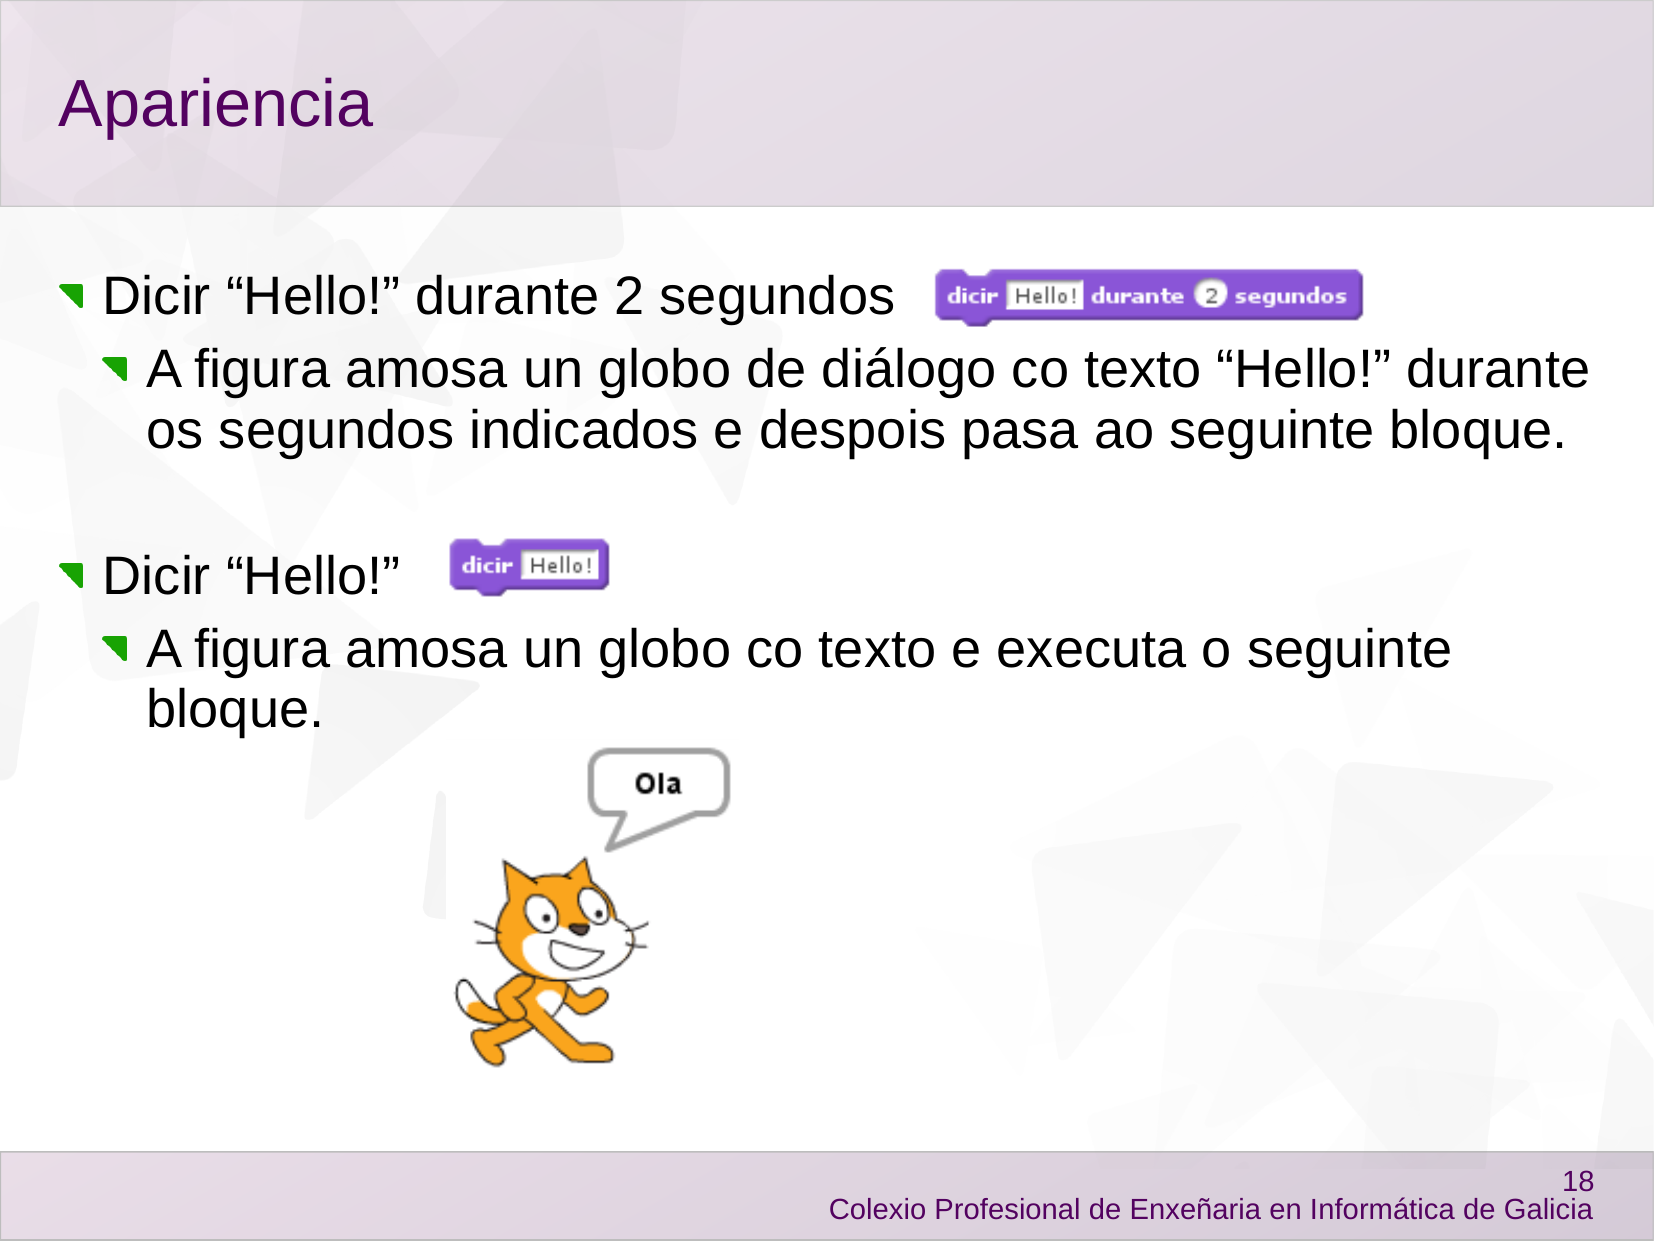

# Apariencia
Dicir “Hello!” durante 2 segundos
A figura amosa un globo de diálogo co texto “Hello!” durante os segundos indicados e despois pasa ao seguinte bloque.
Dicir “Hello!”
A figura amosa un globo co texto e executa o seguinte bloque.
18
Colexio Profesional de Enxeñaria en Informática de Galicia